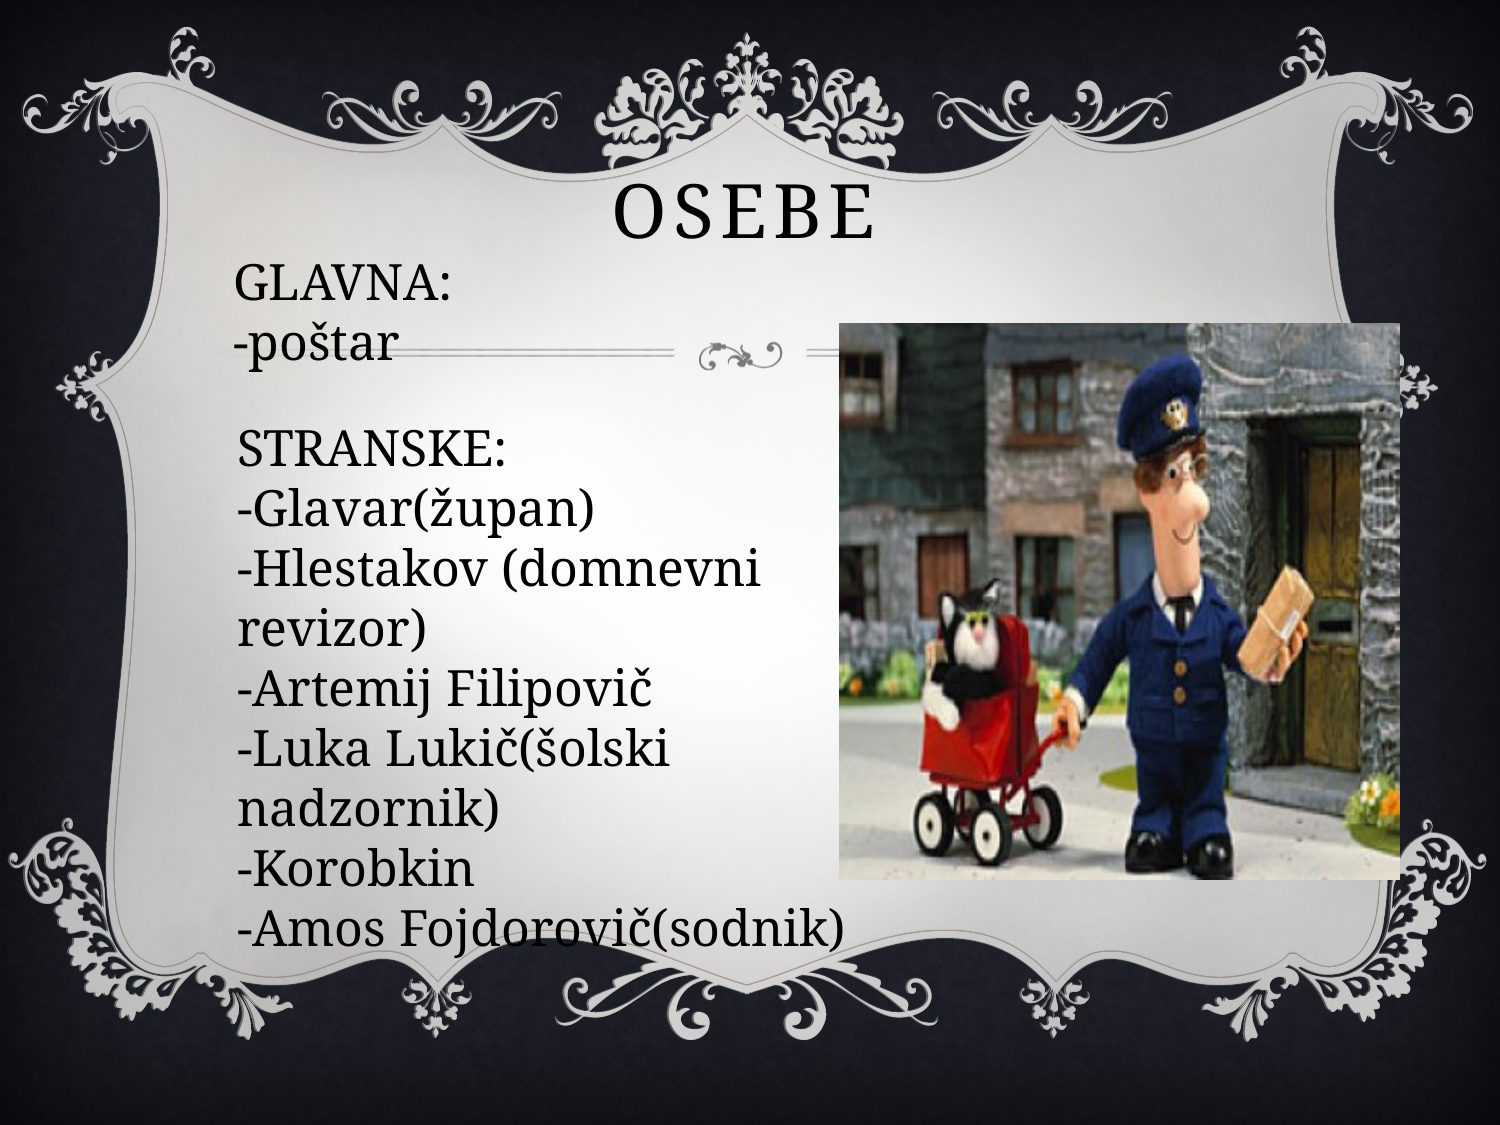

# osebe
GLAVNA:
-poštar
STRANSKE:
-Glavar(župan)
-Hlestakov (domnevni revizor)
-Artemij Filipovič
-Luka Lukič(šolski nadzornik)
-Korobkin
-Amos Fojdorovič(sodnik)